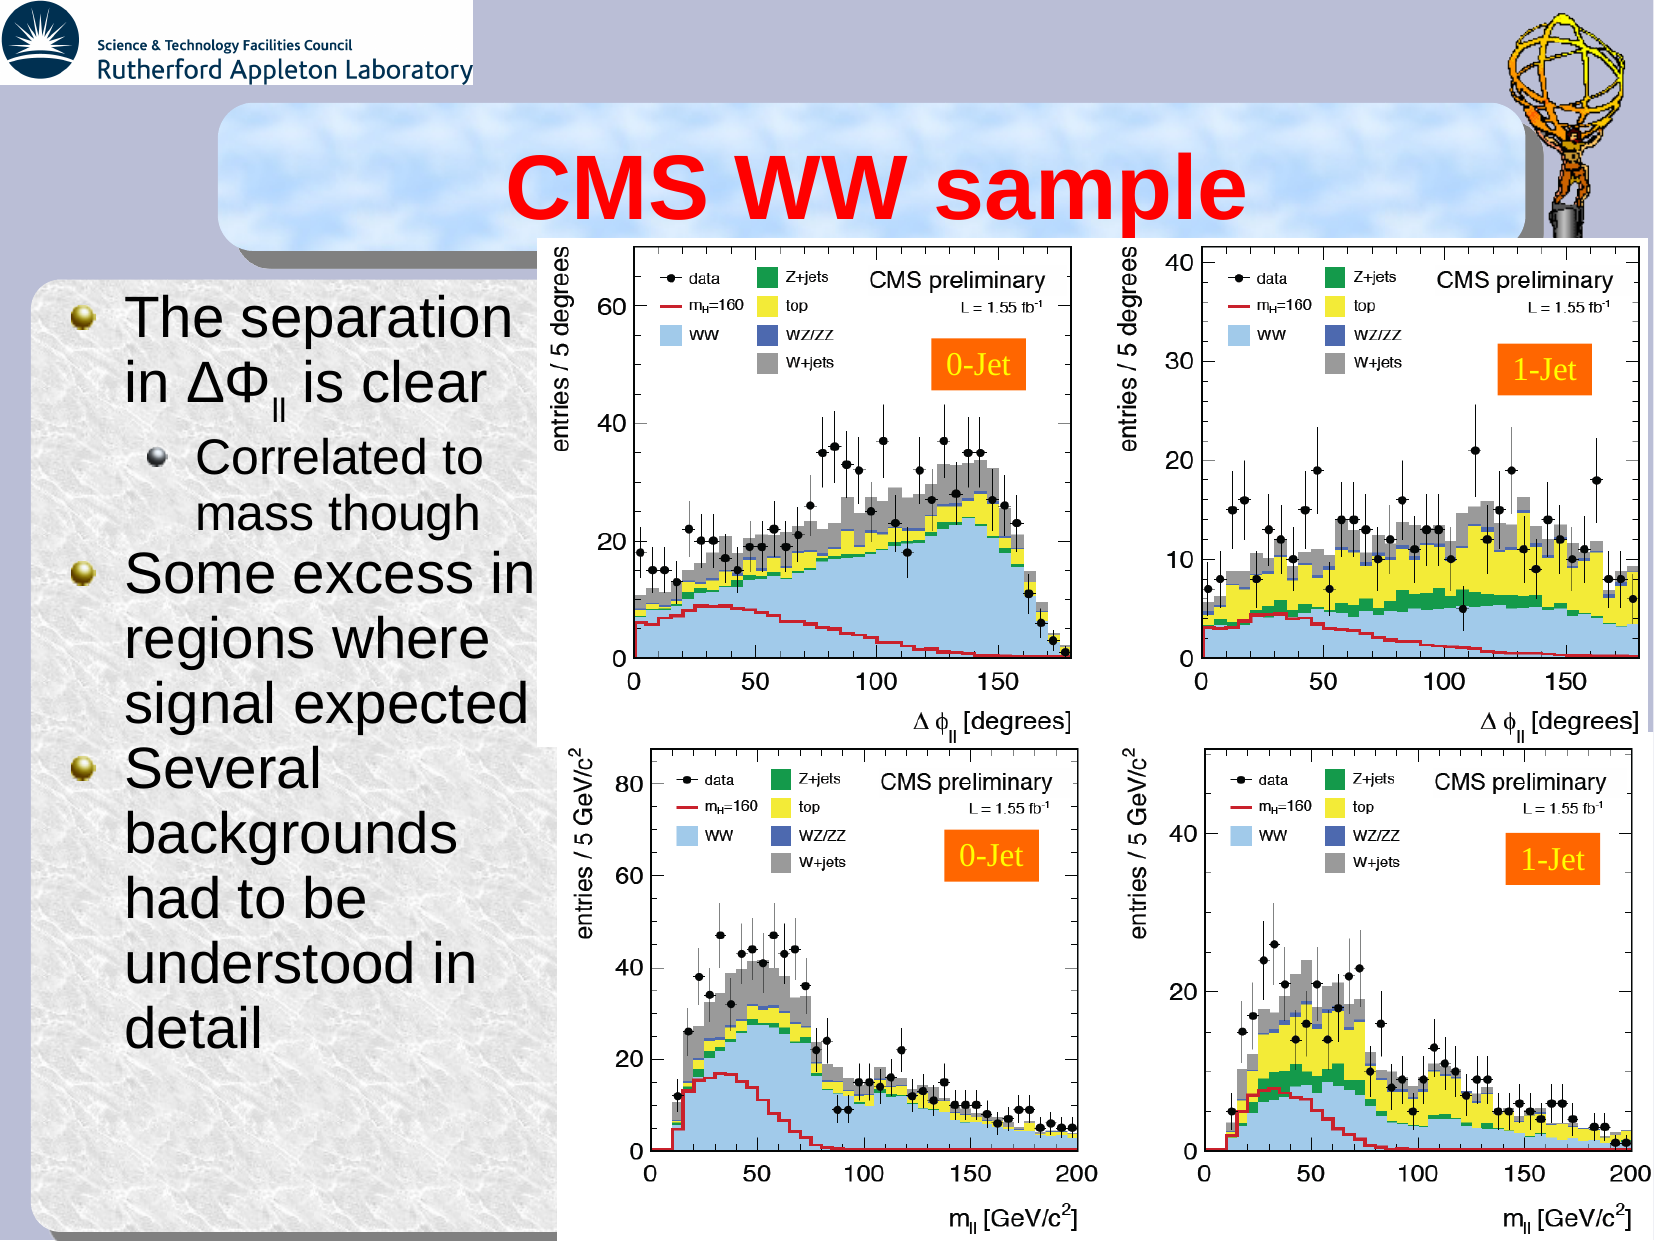

# CMS WW sample
The separation in ΔΦll is clear
Correlated to mass though
Some excess in regions where signal expected
Several backgrounds had to be understood in detail
0-Jet
1-Jet
0-Jet
1-Jet